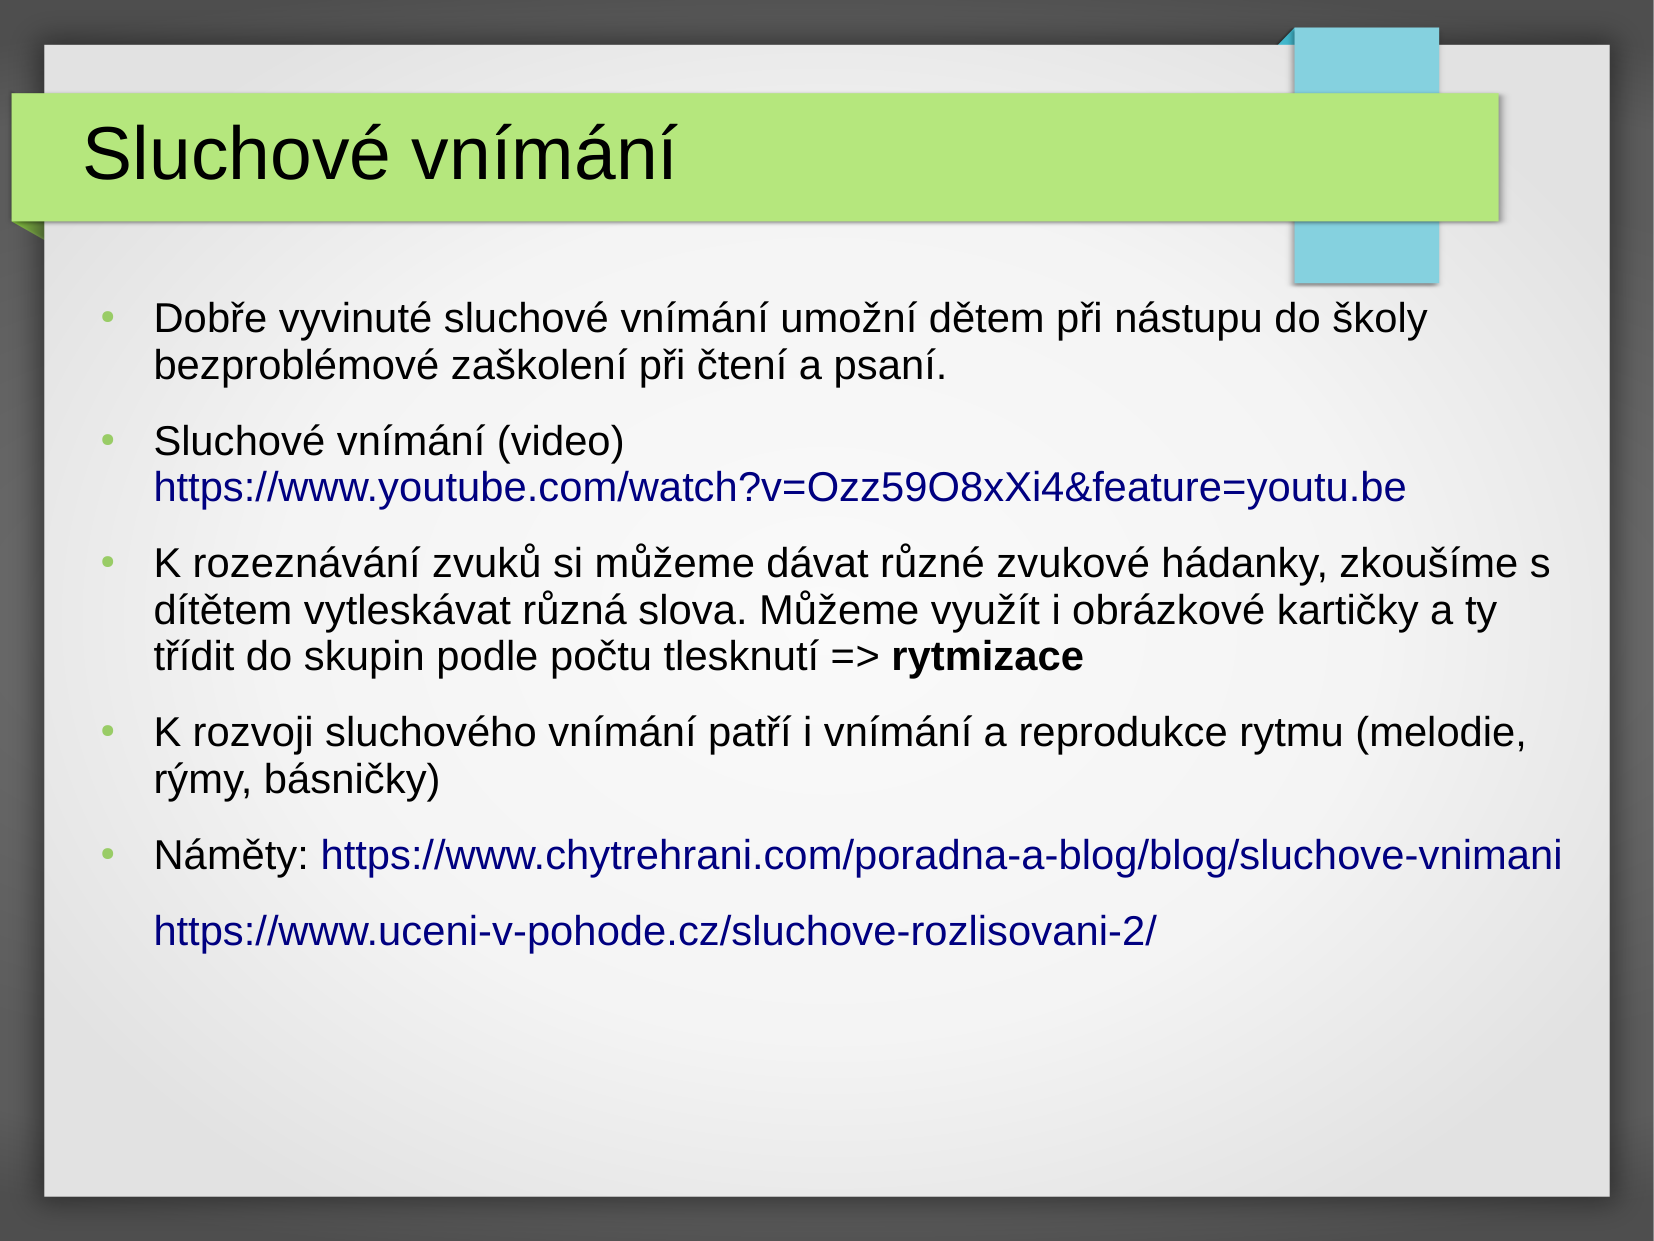

# Sluchové vnímání
Dobře vyvinuté sluchové vnímání umožní dětem při nástupu do školy bezproblémové zaškolení při čtení a psaní.
Sluchové vnímání (video) https://www.youtube.com/watch?v=Ozz59O8xXi4&feature=youtu.be
K rozeznávání zvuků si můžeme dávat různé zvukové hádanky, zkoušíme s dítětem vytleskávat různá slova. Můžeme využít i obrázkové kartičky a ty třídit do skupin podle počtu tlesknutí => rytmizace
K rozvoji sluchového vnímání patří i vnímání a reprodukce rytmu (melodie, rýmy, básničky)
Náměty: https://www.chytrehrani.com/poradna-a-blog/blog/sluchove-vnimani
https://www.uceni-v-pohode.cz/sluchove-rozlisovani-2/